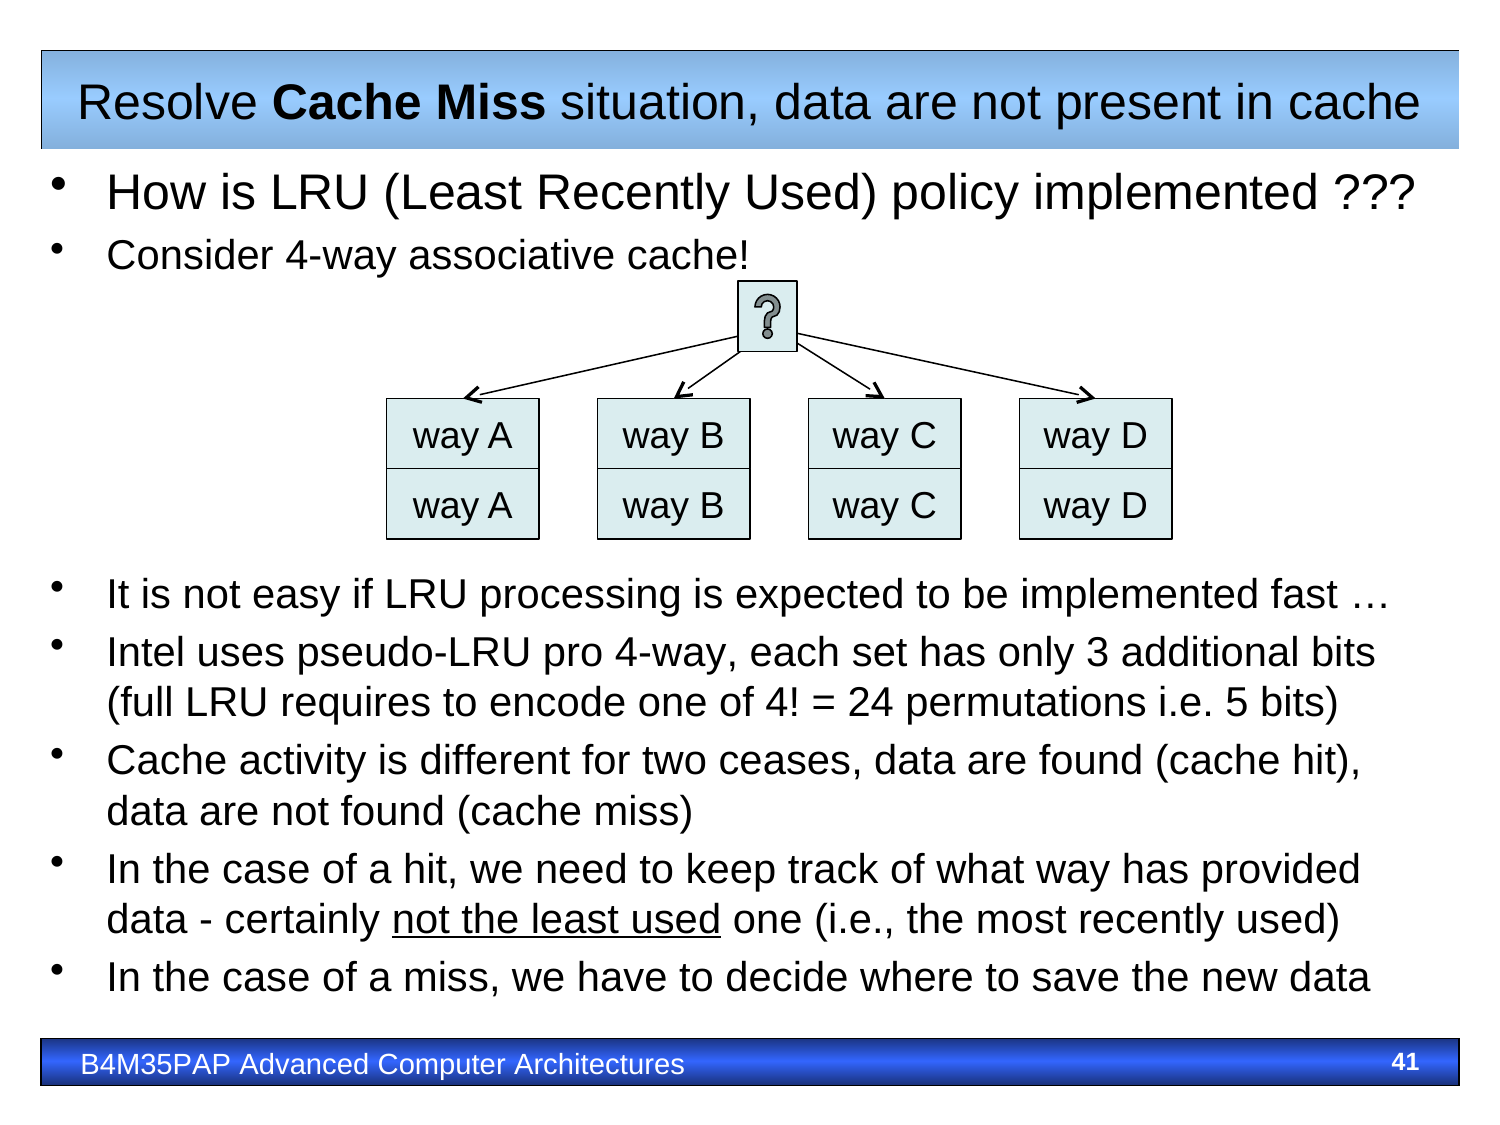

Resolve Cache Miss situation, data are not present in cache
# How is LRU (Least Recently Used) policy implemented ???
Consider 4-way associative cache!
It is not easy if LRU processing is expected to be implemented fast …
Intel uses pseudo-LRU pro 4-way, each set has only 3 additional bits (full LRU requires to encode one of 4! = 24 permutations i.e. 5 bits)
Cache activity is different for two ceases, data are found (cache hit), data are not found (cache miss)
In the case of a hit, we need to keep track of what way has provided data - certainly not the least used one (i.e., the most recently used)
In the case of a miss, we have to decide where to save the new data
way A
way B
way C
way D
way A
way B
way C
way D